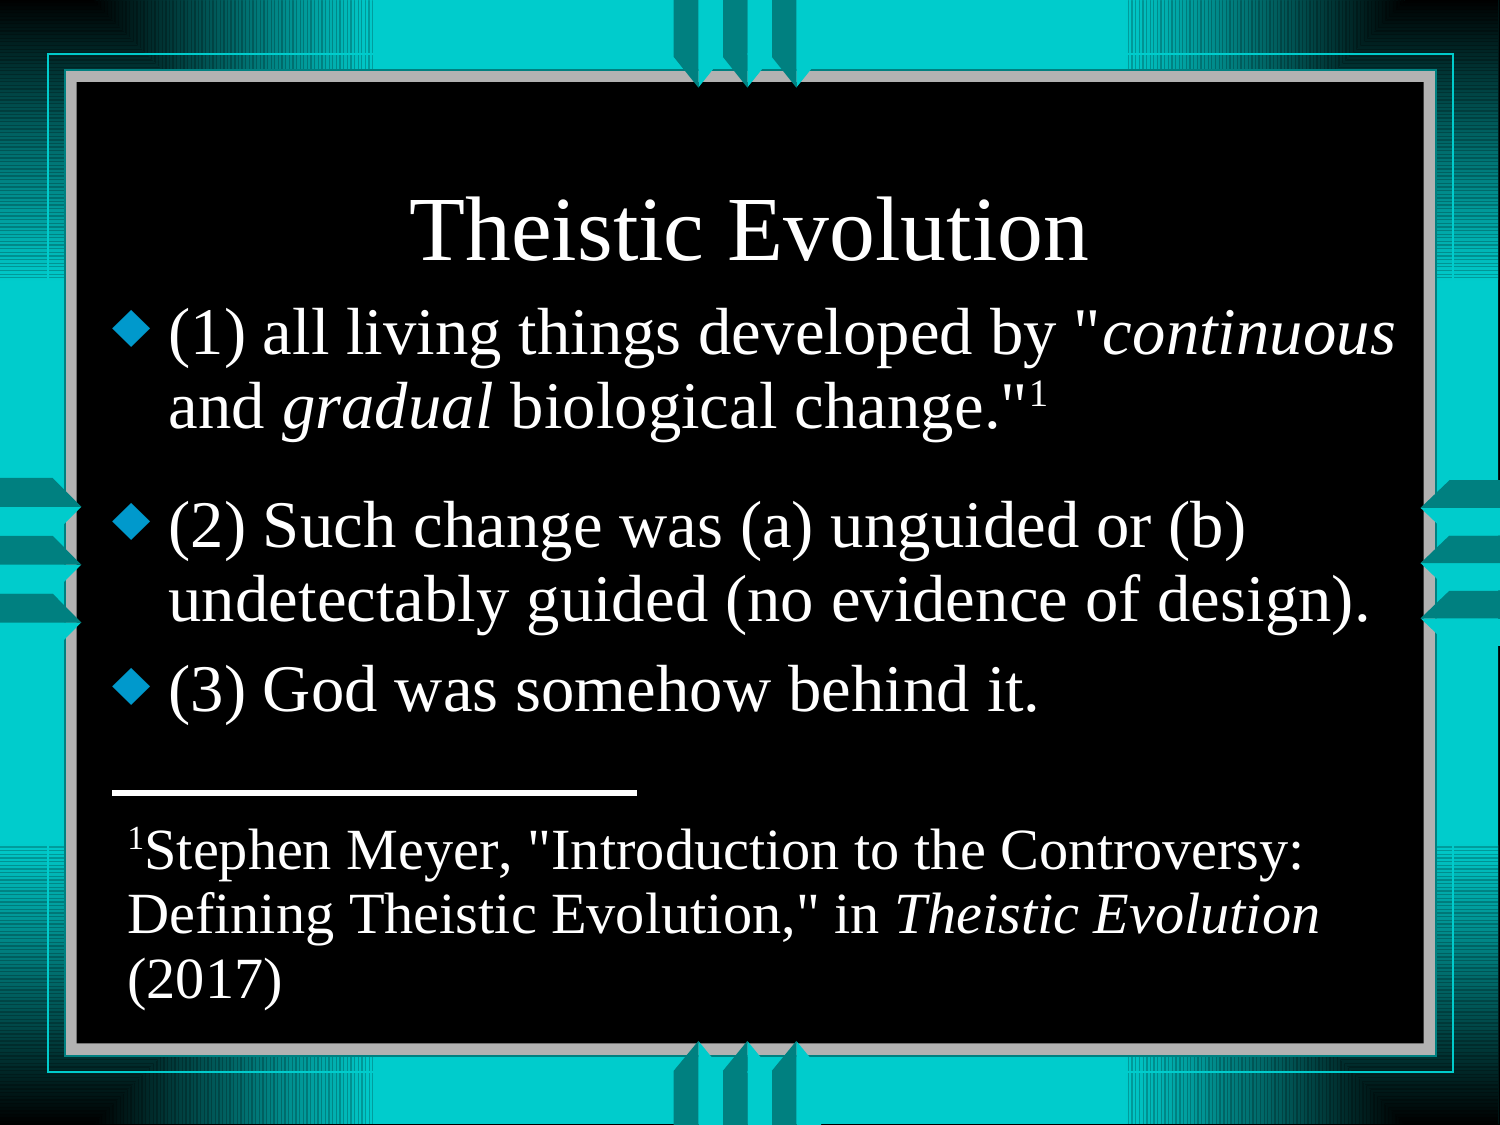

# Theistic Evolution
(1) all living things developed by "continuous and gradual biological change."1
(2) Such change was (a) unguided or (b) undetectably guided (no evidence of design).
(3) God was somehow behind it.
1Stephen Meyer, "Introduction to the Controversy: Defining Theistic Evolution," in Theistic Evolution (2017)